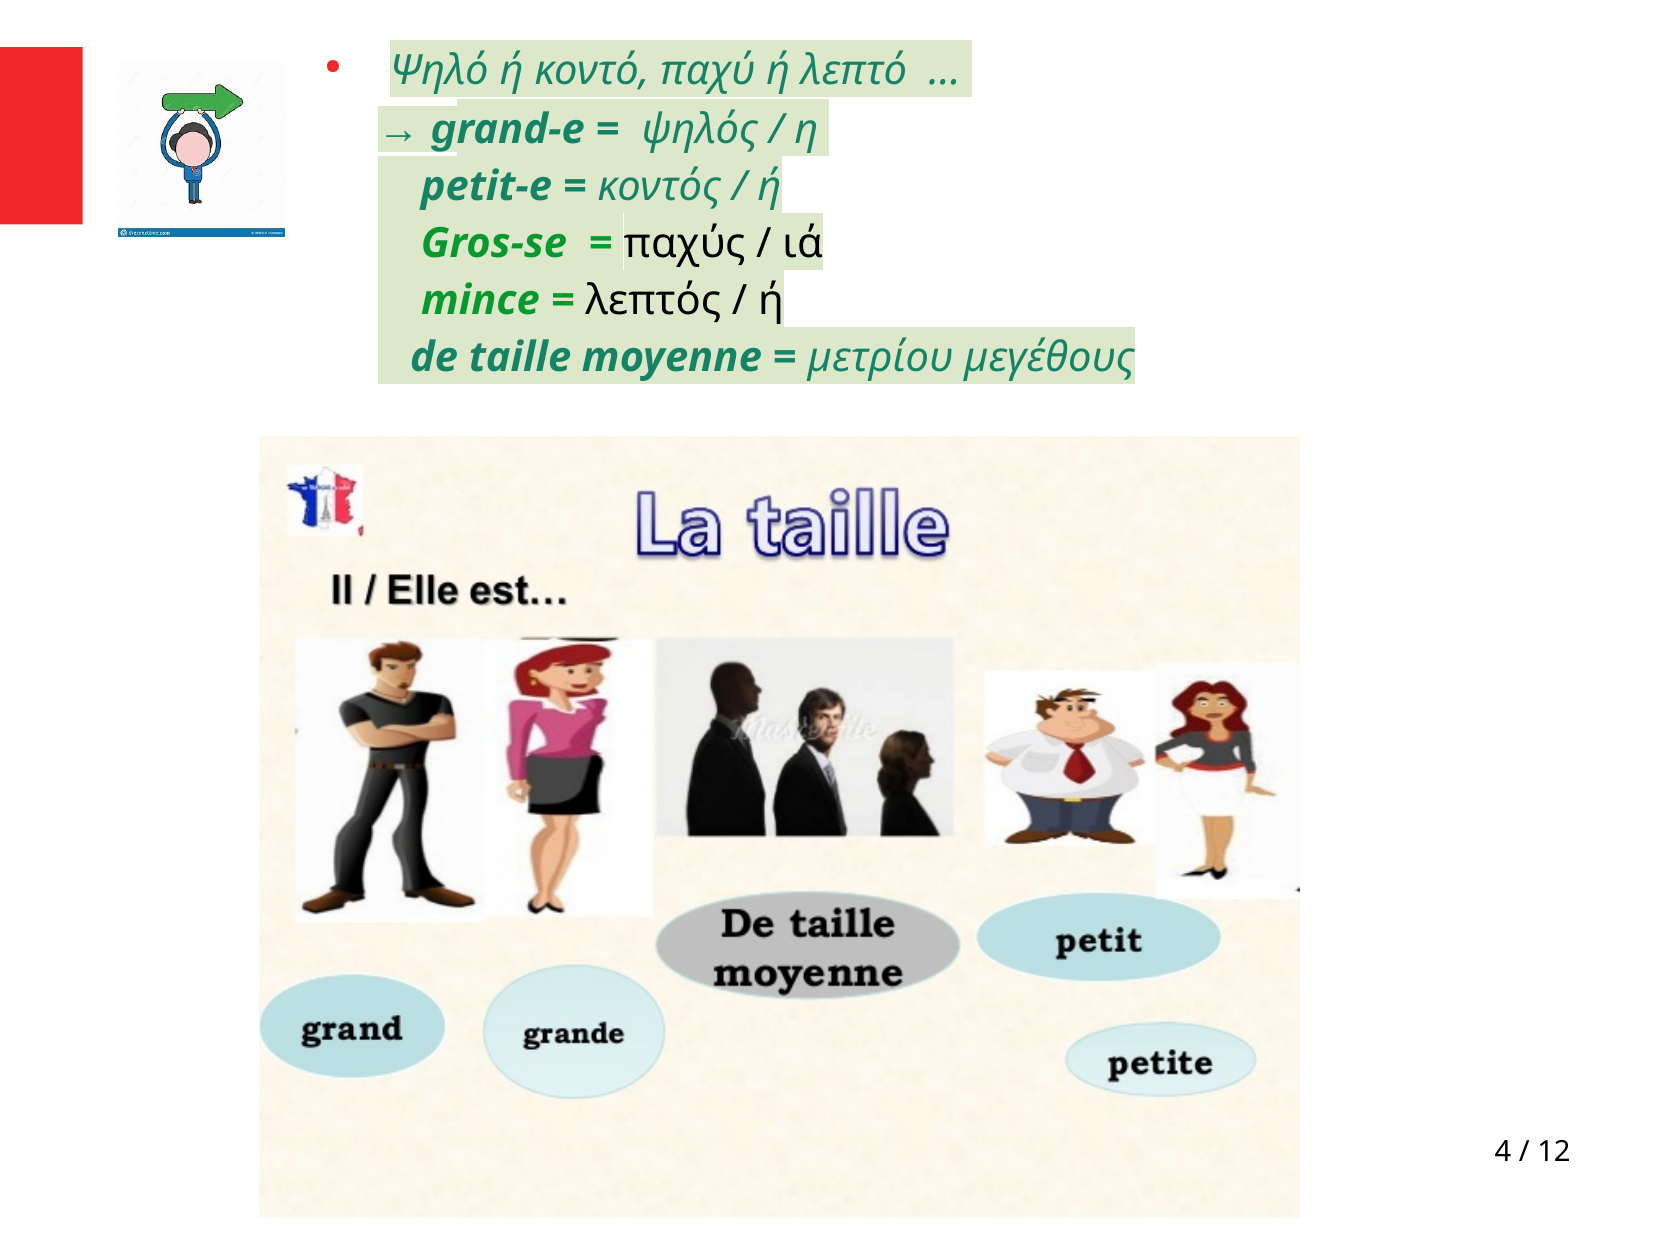

# Ψηλό ή κοντό, παχύ ή λεπτό ... → grand-e = ψηλός / η petit-e = κοντός / ή Gros-se = παχύς / ιά mince = λεπτός / ή de taille moyenne = μετρίου μεγέθους
4